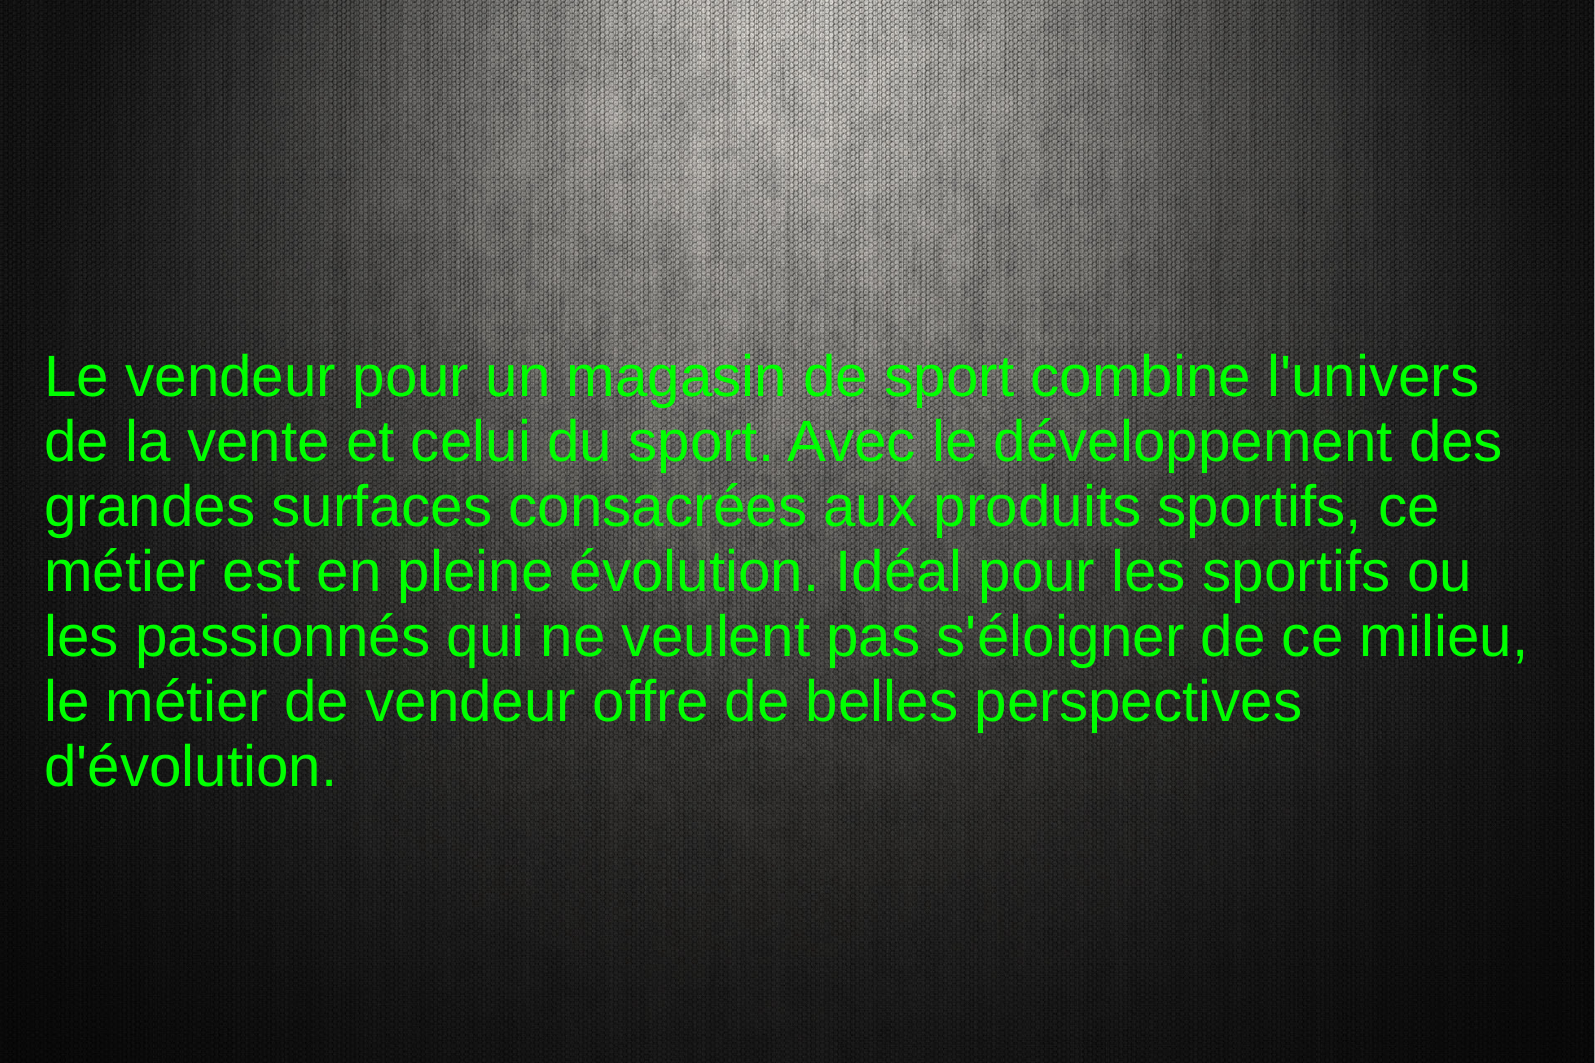

#
Le vendeur pour un magasin de sport combine l'univers de la vente et celui du sport. Avec le développement des grandes surfaces consacrées aux produits sportifs, ce métier est en pleine évolution. Idéal pour les sportifs ou les passionnés qui ne veulent pas s'éloigner de ce milieu, le métier de vendeur offre de belles perspectives d'évolution.